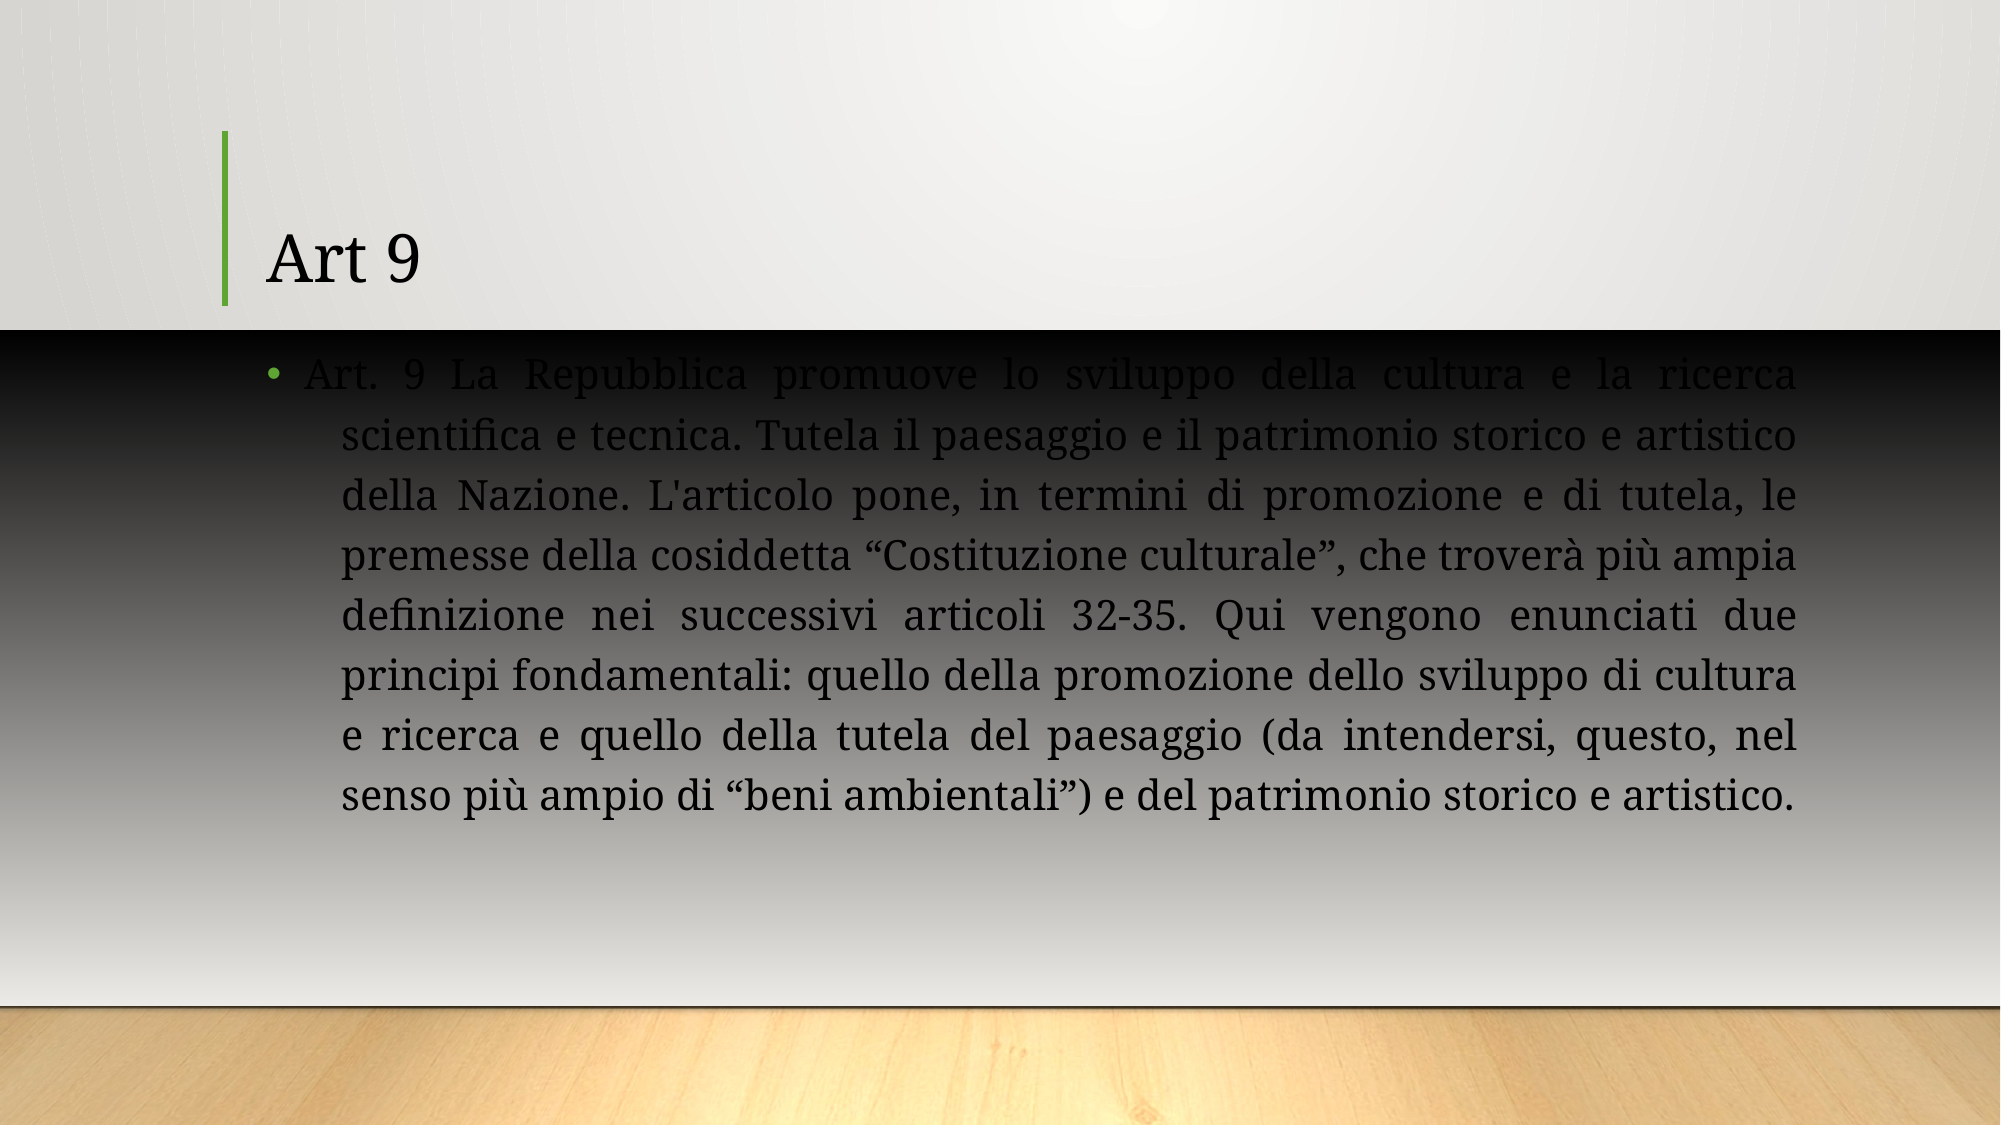

# Art 9
Art. 9 La Repubblica promuove lo sviluppo della cultura e la ricerca scientifica e tecnica. Tutela il paesaggio e il patrimonio storico e artistico della Nazione. L'articolo pone, in termini di promozione e di tutela, le premesse della cosiddetta “Costituzione culturale”, che troverà più ampia definizione nei successivi articoli 32-35. Qui vengono enunciati due principi fondamentali: quello della promozione dello sviluppo di cultura e ricerca e quello della tutela del paesaggio (da intendersi, questo, nel senso più ampio di “beni ambientali”) e del patrimonio storico e artistico.